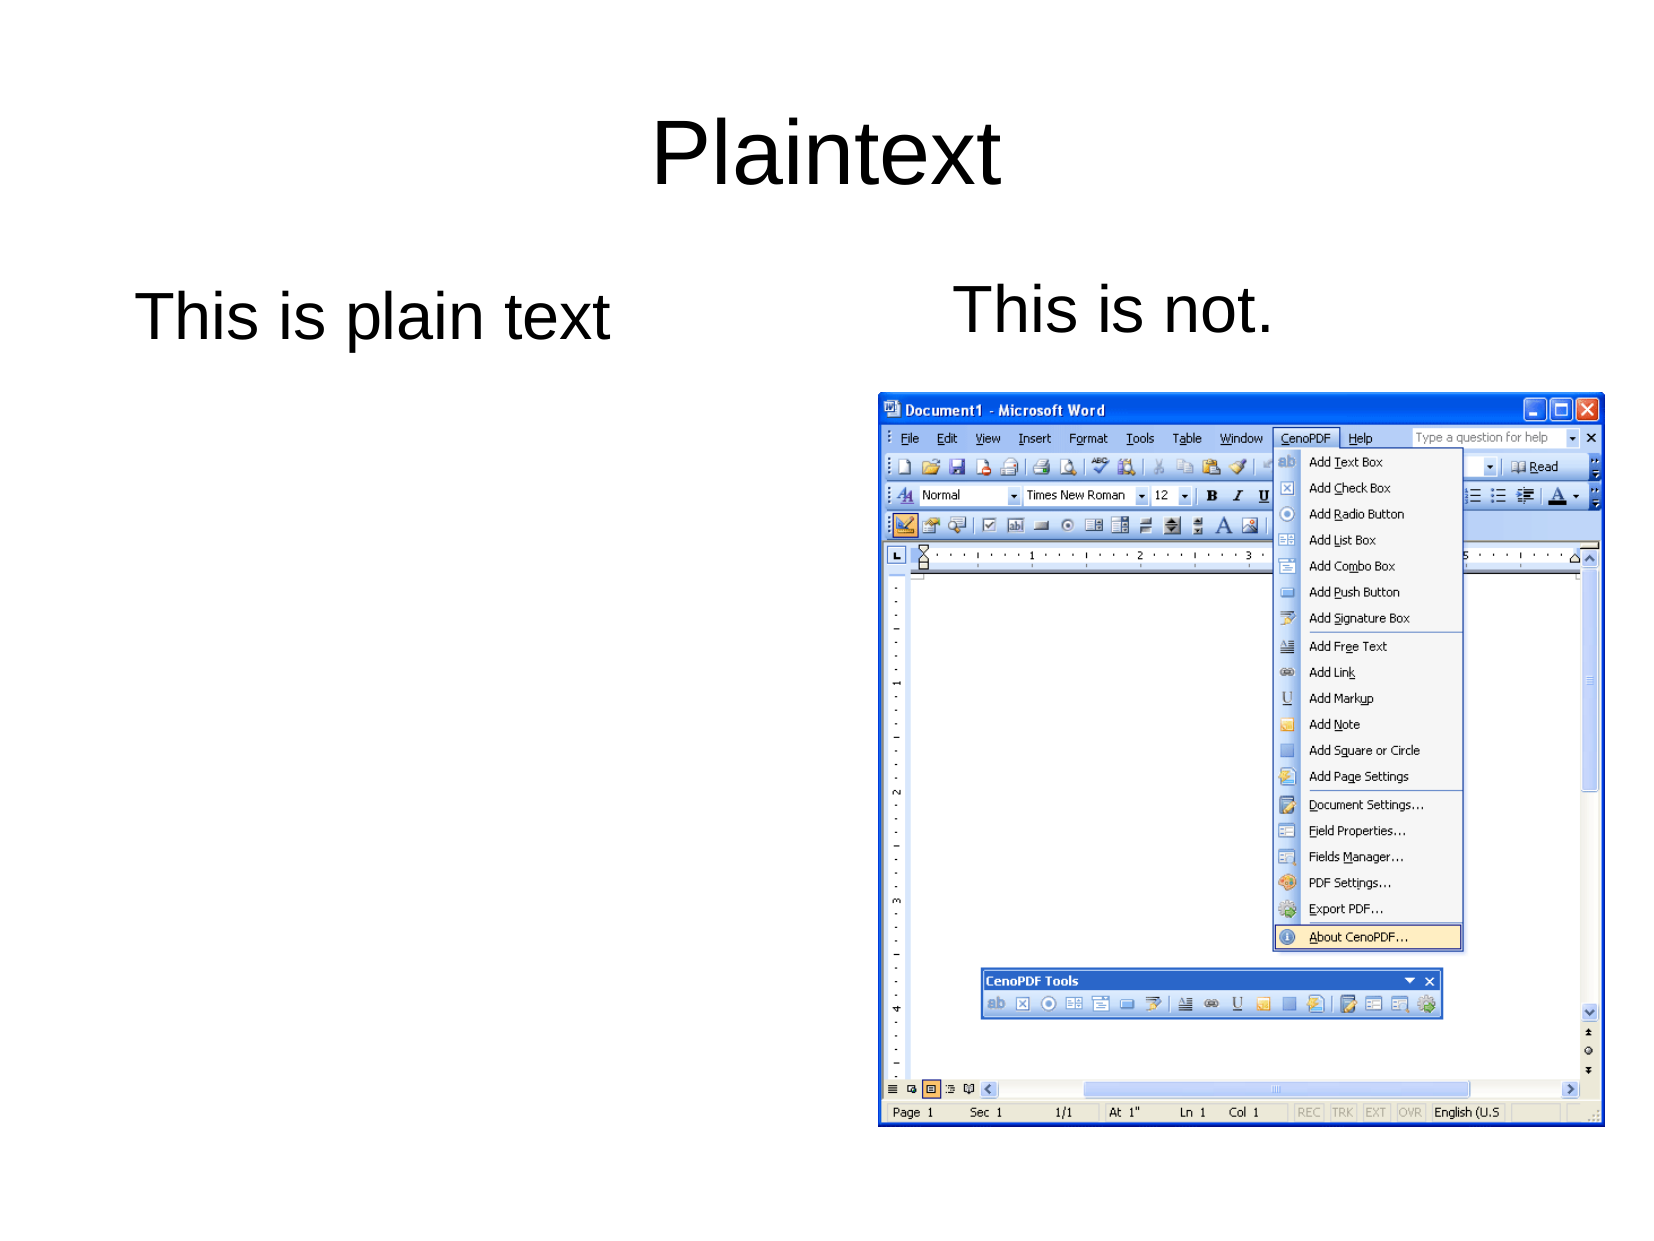

# Plaintext
This is not.
This is plain text